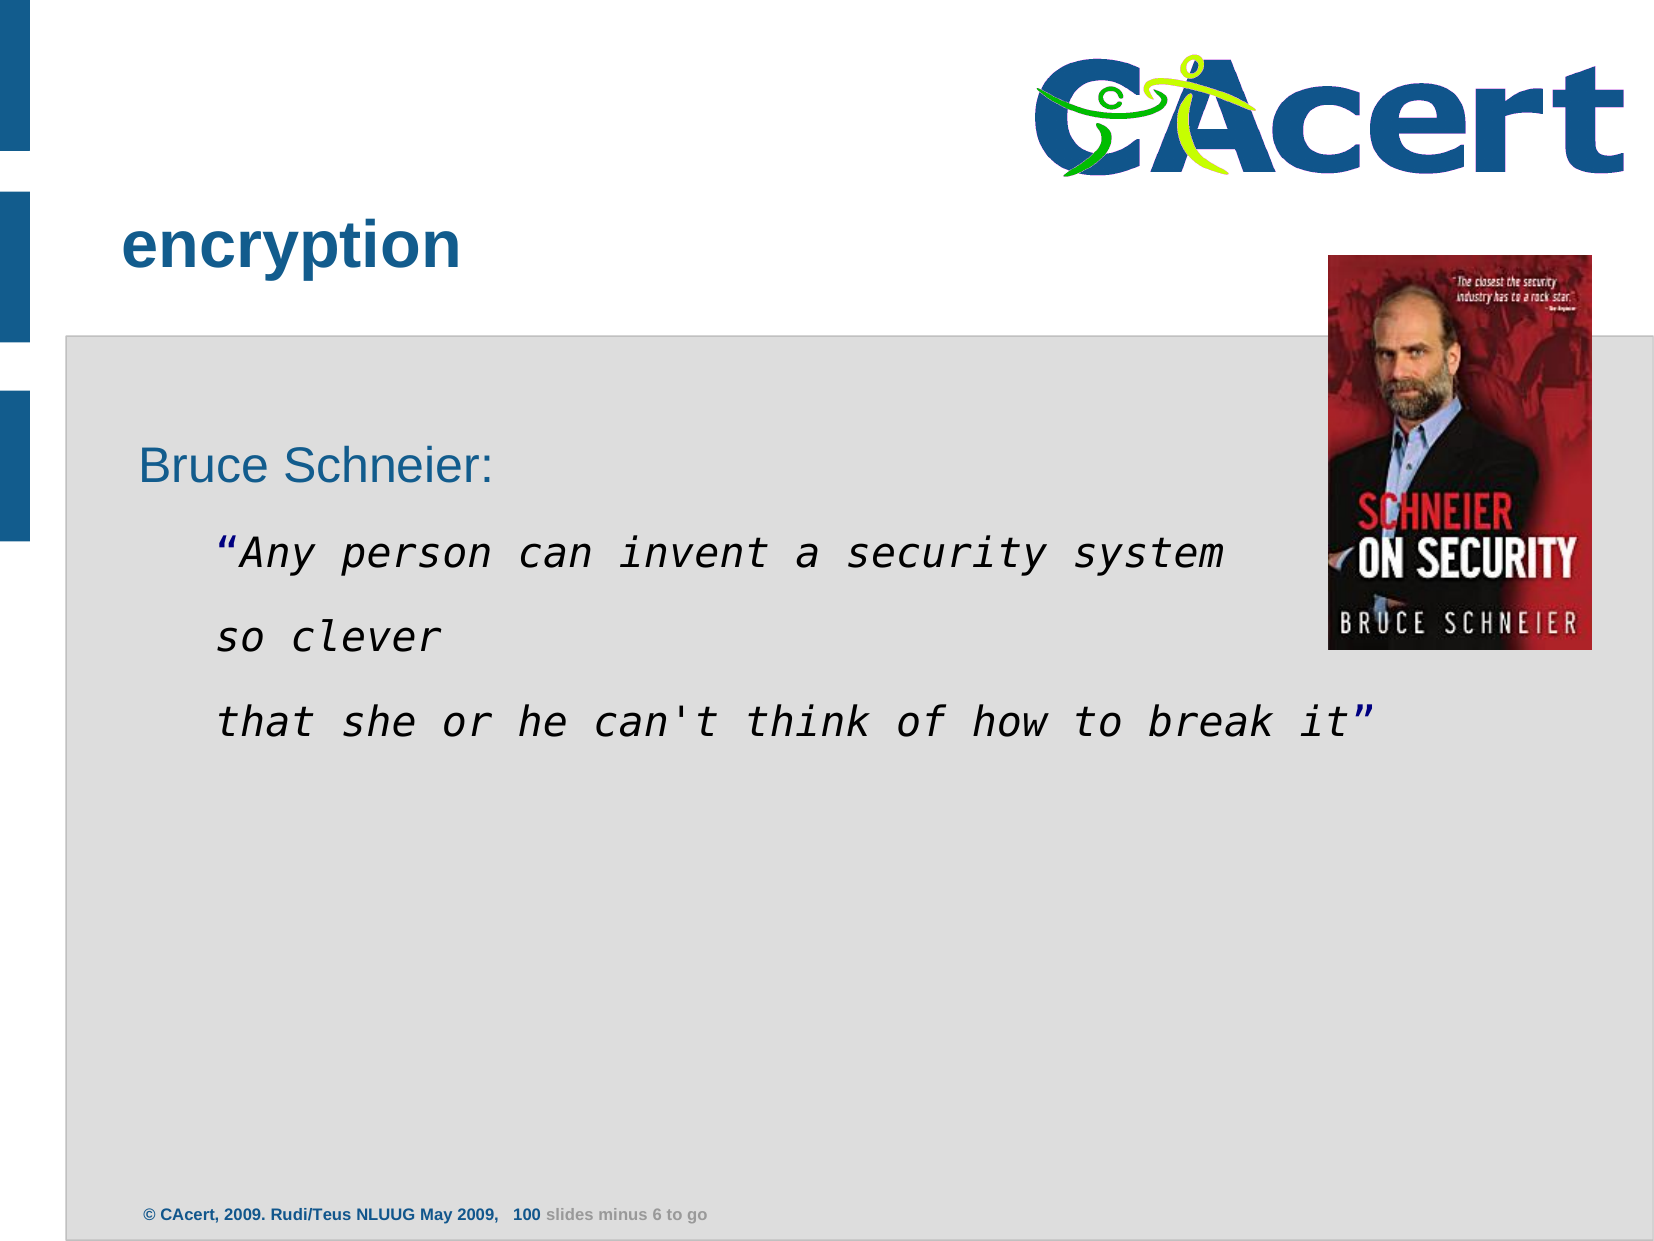

# encryption
Bruce Schneier:
“Any person can invent a security system
so clever
that she or he can't think of how to break it”